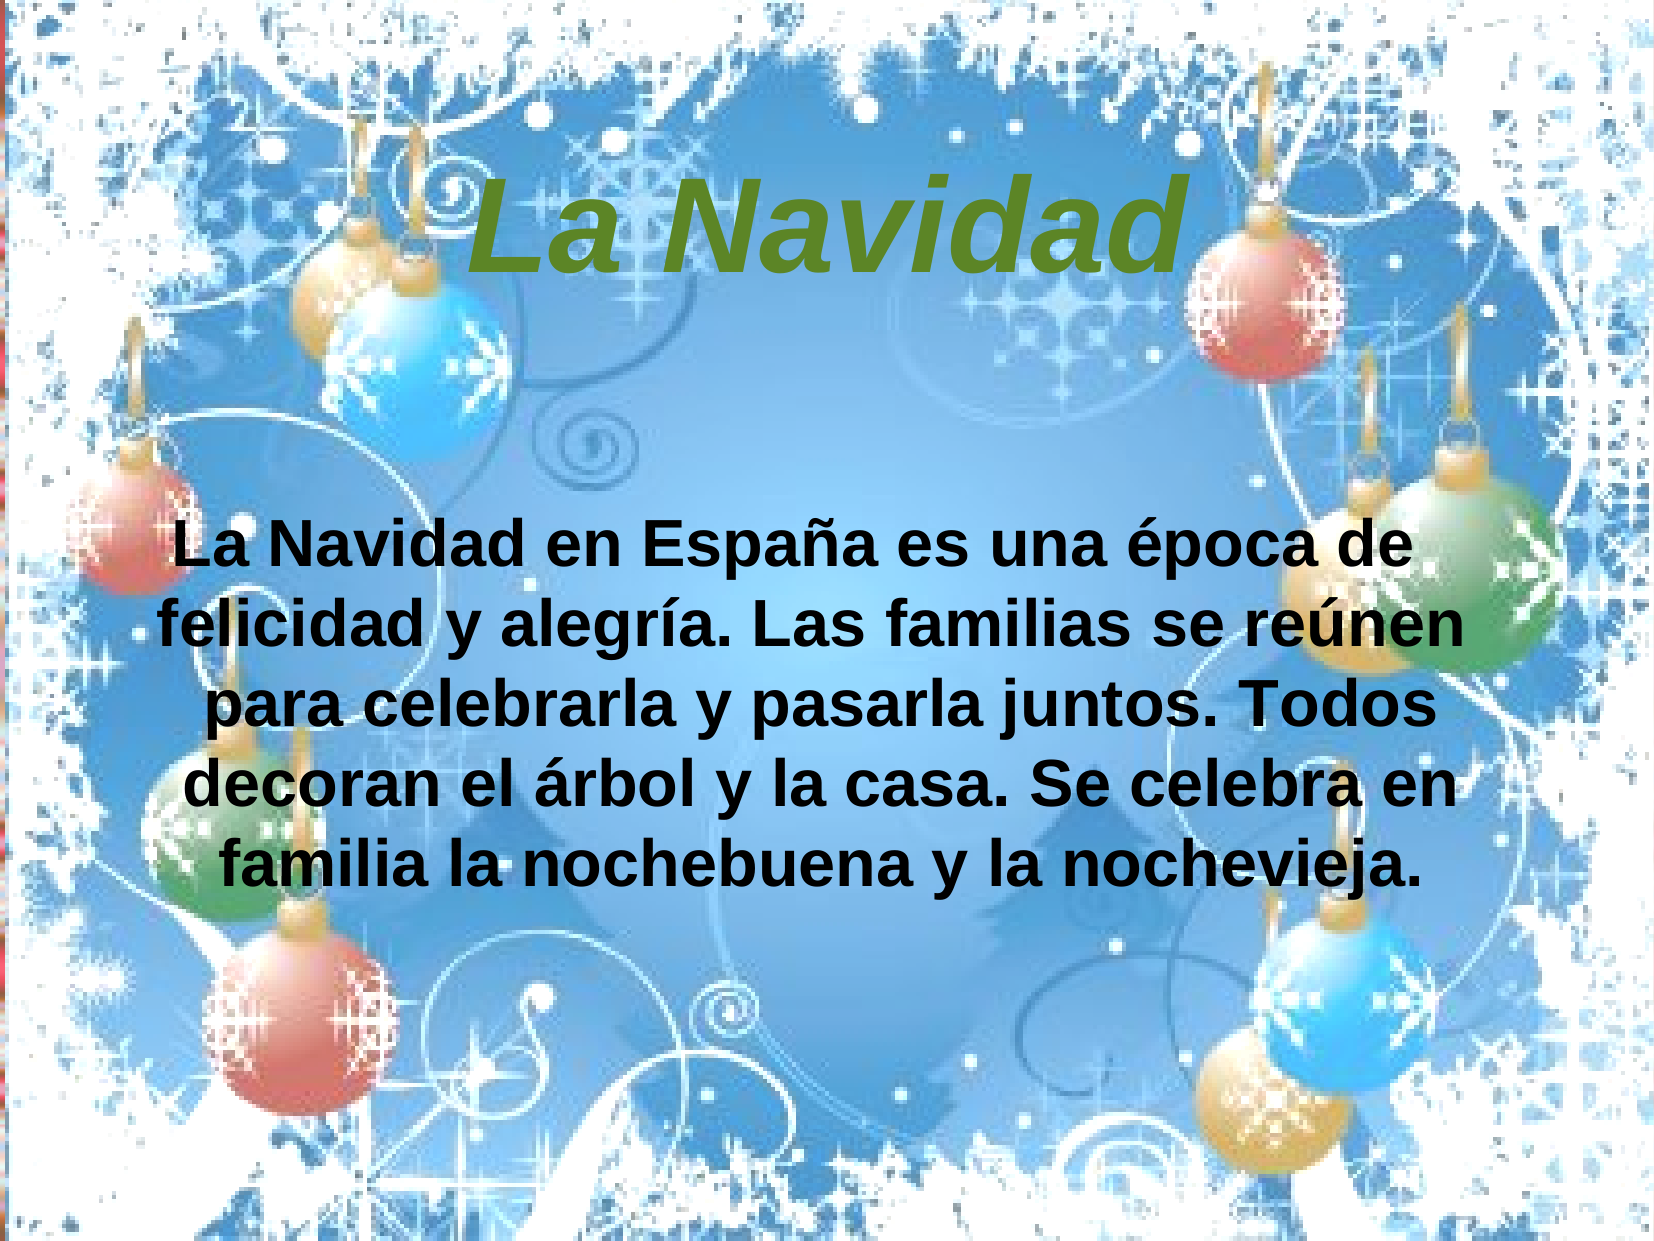

# La Navidad
La Navidad en España es una época de felicidad y alegría. Las familias se reúnen para celebrarla y pasarla juntos. Todos decoran el árbol y la casa. Se celebra en familia la nochebuena y la nochevieja.